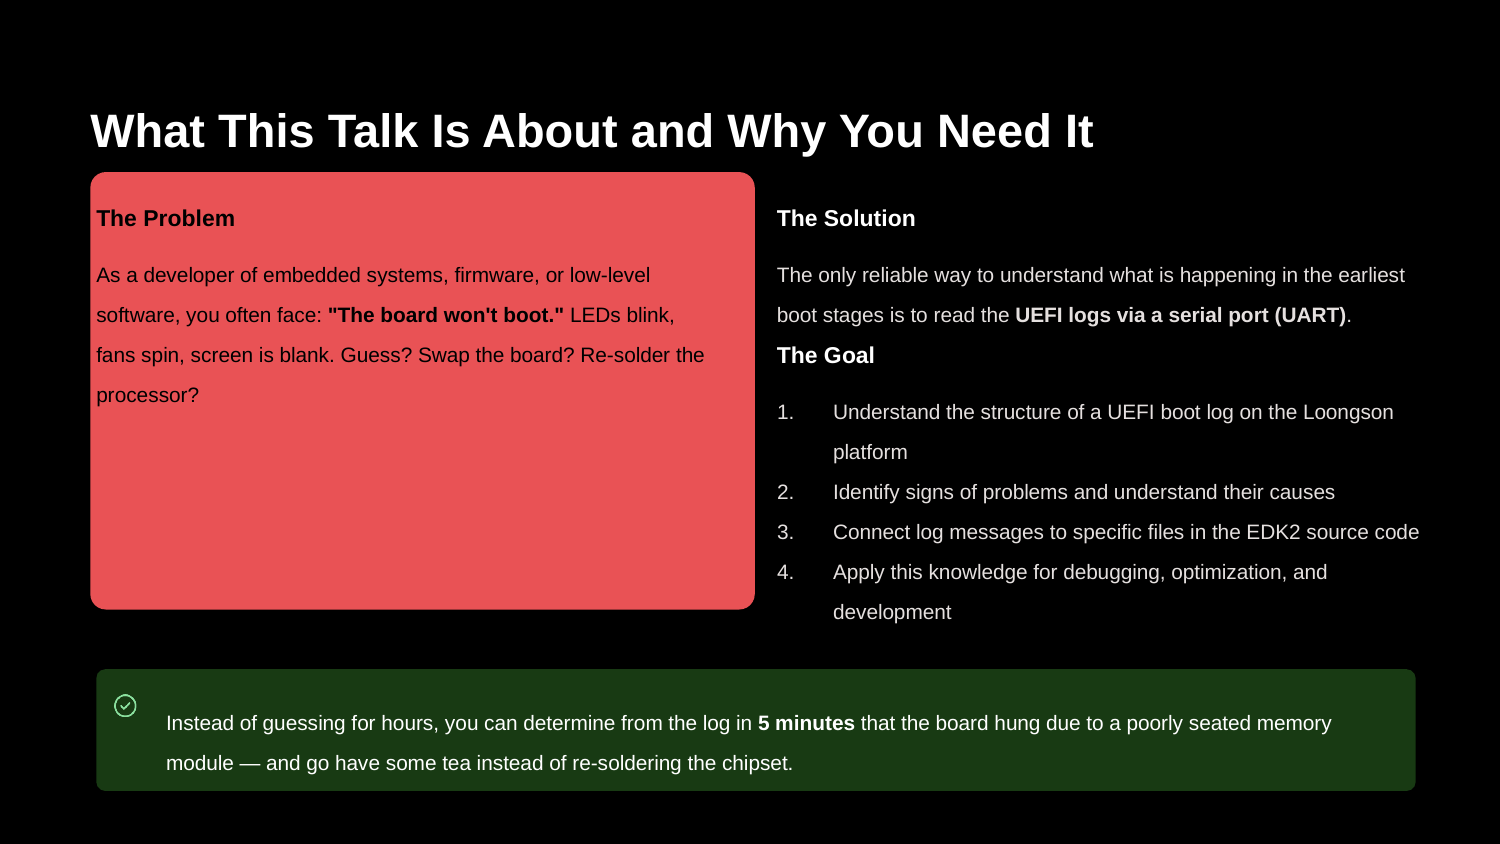

What This Talk Is About and Why You Need It
The Problem
The Solution
As a developer of embedded systems, firmware, or low-level software, you often face: "The board won't boot." LEDs blink, fans spin, screen is blank. Guess? Swap the board? Re-solder the processor?
The only reliable way to understand what is happening in the earliest boot stages is to read the UEFI logs via a serial port (UART).
The Goal
Understand the structure of a UEFI boot log on the Loongson platform
Identify signs of problems and understand their causes
Connect log messages to specific files in the EDK2 source code
Apply this knowledge for debugging, optimization, and development
Instead of guessing for hours, you can determine from the log in 5 minutes that the board hung due to a poorly seated memory module — and go have some tea instead of re-soldering the chipset.